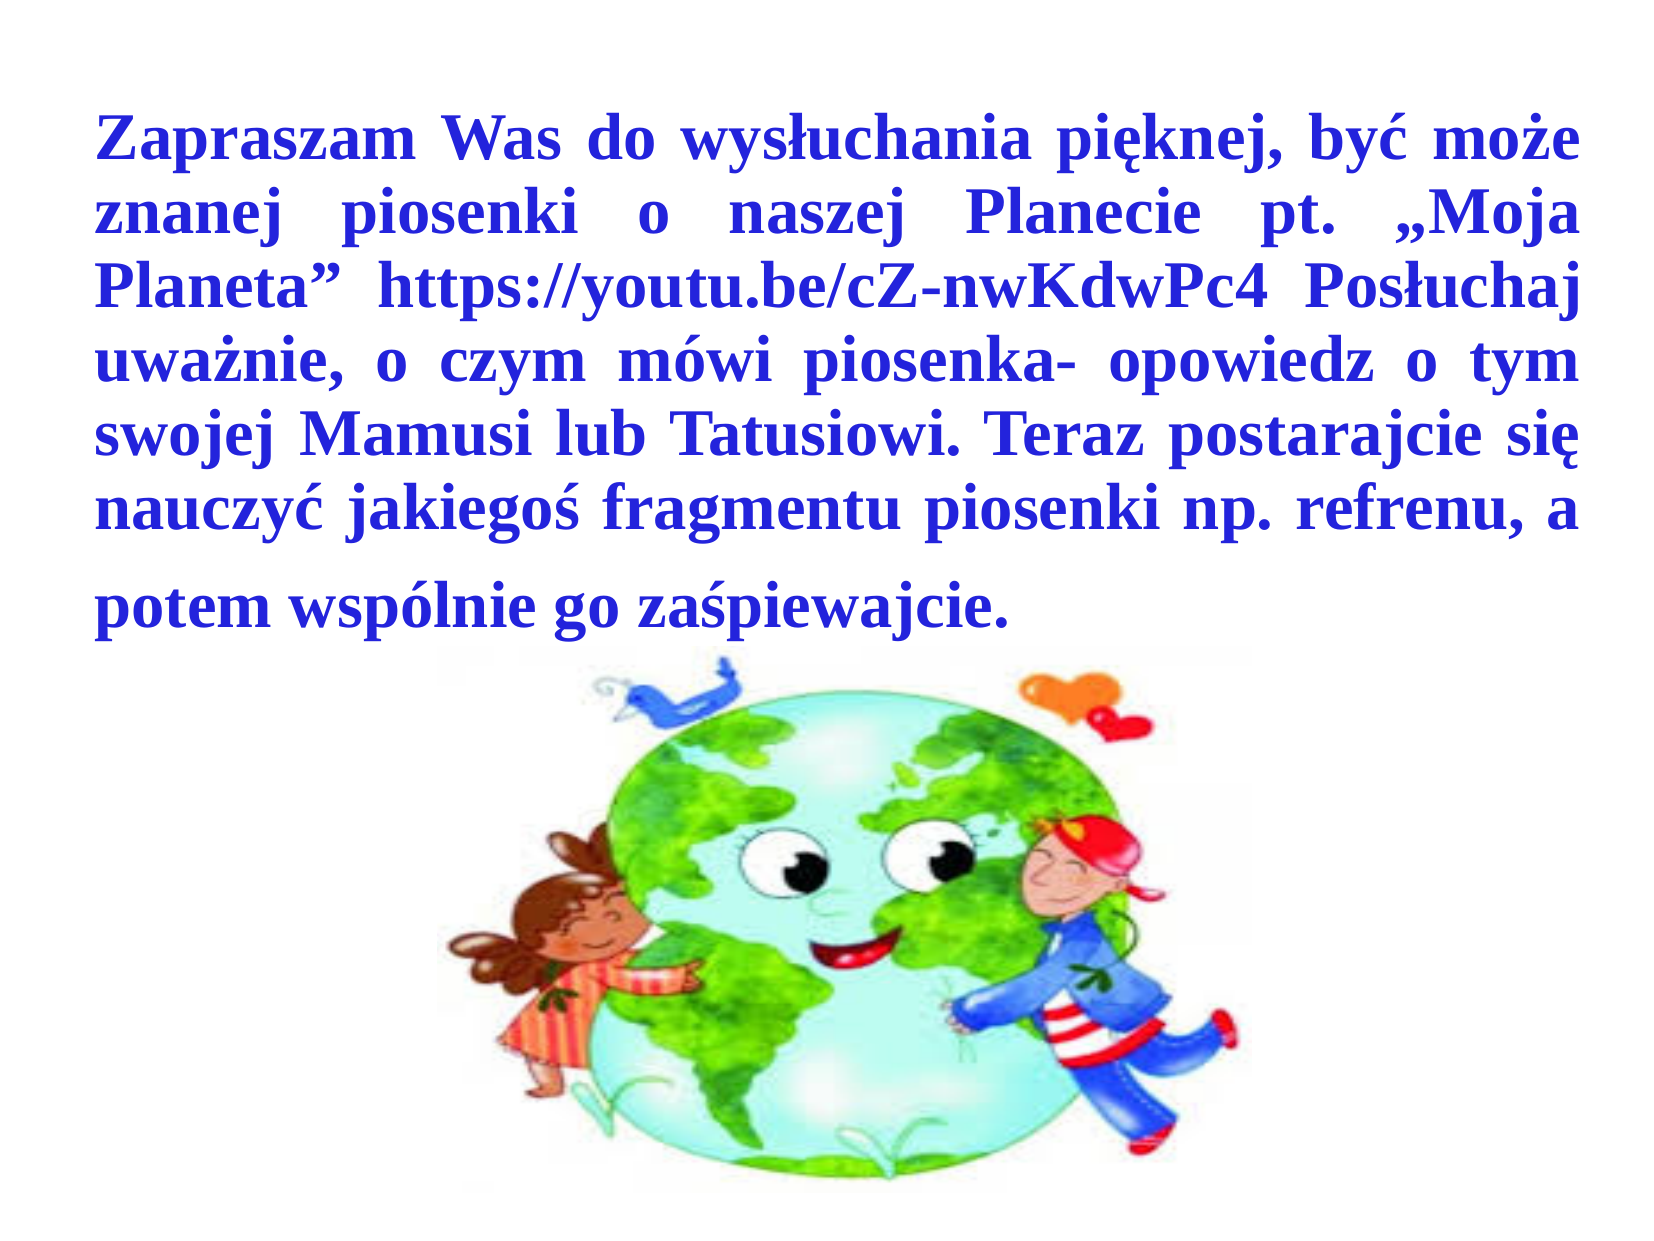

# Zapraszam Was do wysłuchania pięknej, być może znanej piosenki o naszej Planecie pt. „Moja Planeta” https://youtu.be/cZ-nwKdwPc4 Posłuchaj uważnie, o czym mówi piosenka- opowiedz o tym swojej Mamusi lub Tatusiowi. Teraz postarajcie się nauczyć jakiegoś fragmentu piosenki np. refrenu, a potem wspólnie go zaśpiewajcie.